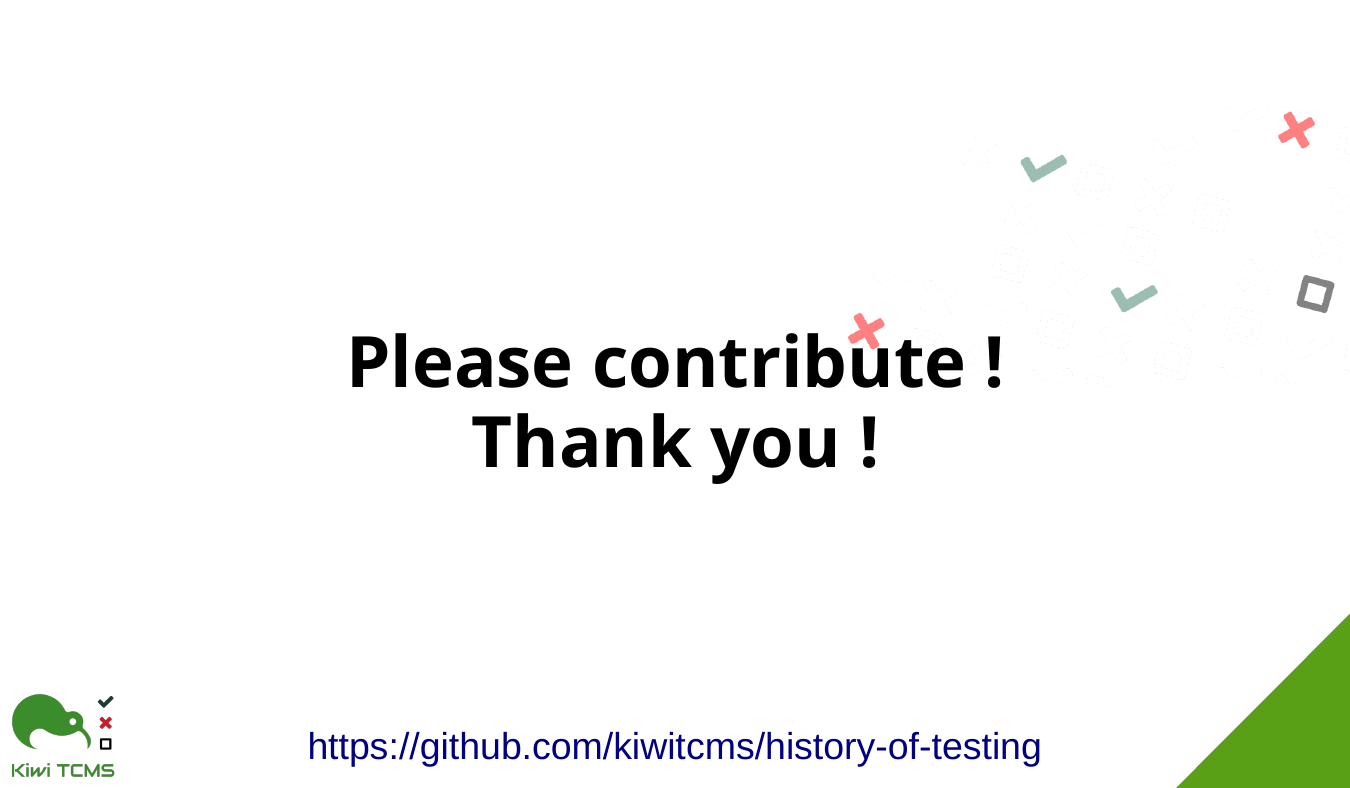

# Please contribute ! Thank you !